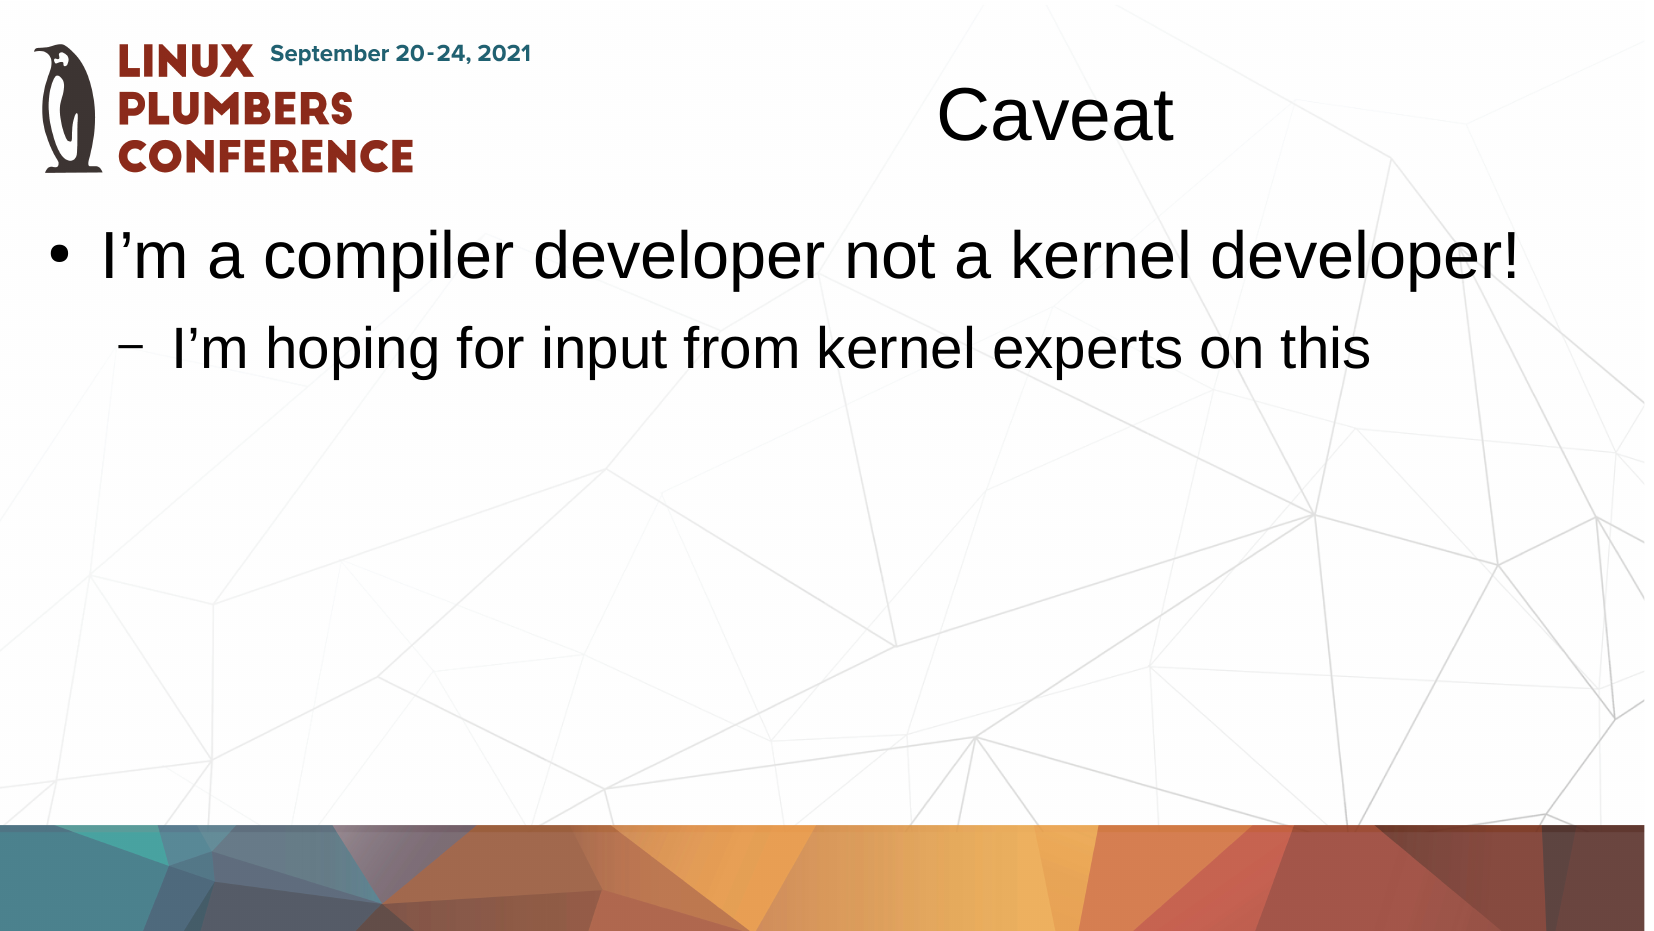

# Caveat
I’m a compiler developer not a kernel developer!
I’m hoping for input from kernel experts on this